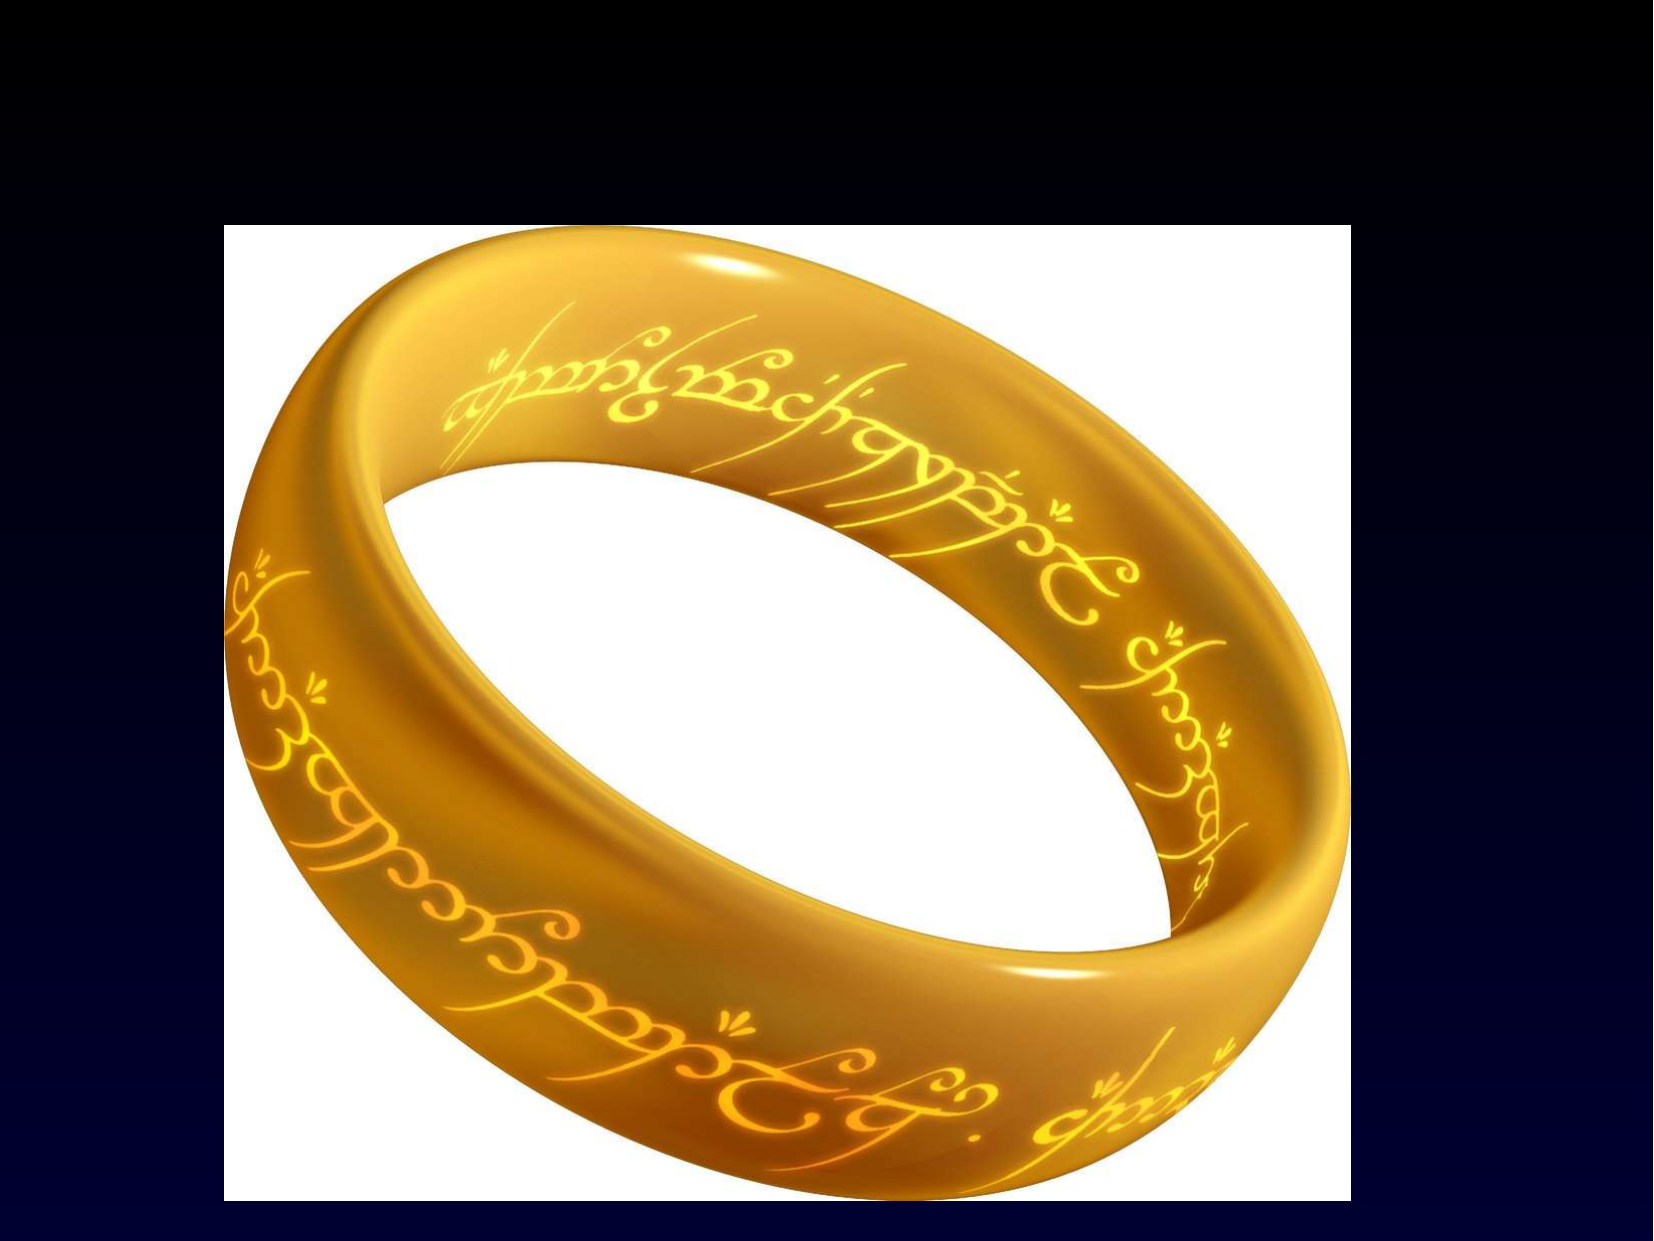

#
Image by Xander on Wikimedia Commons